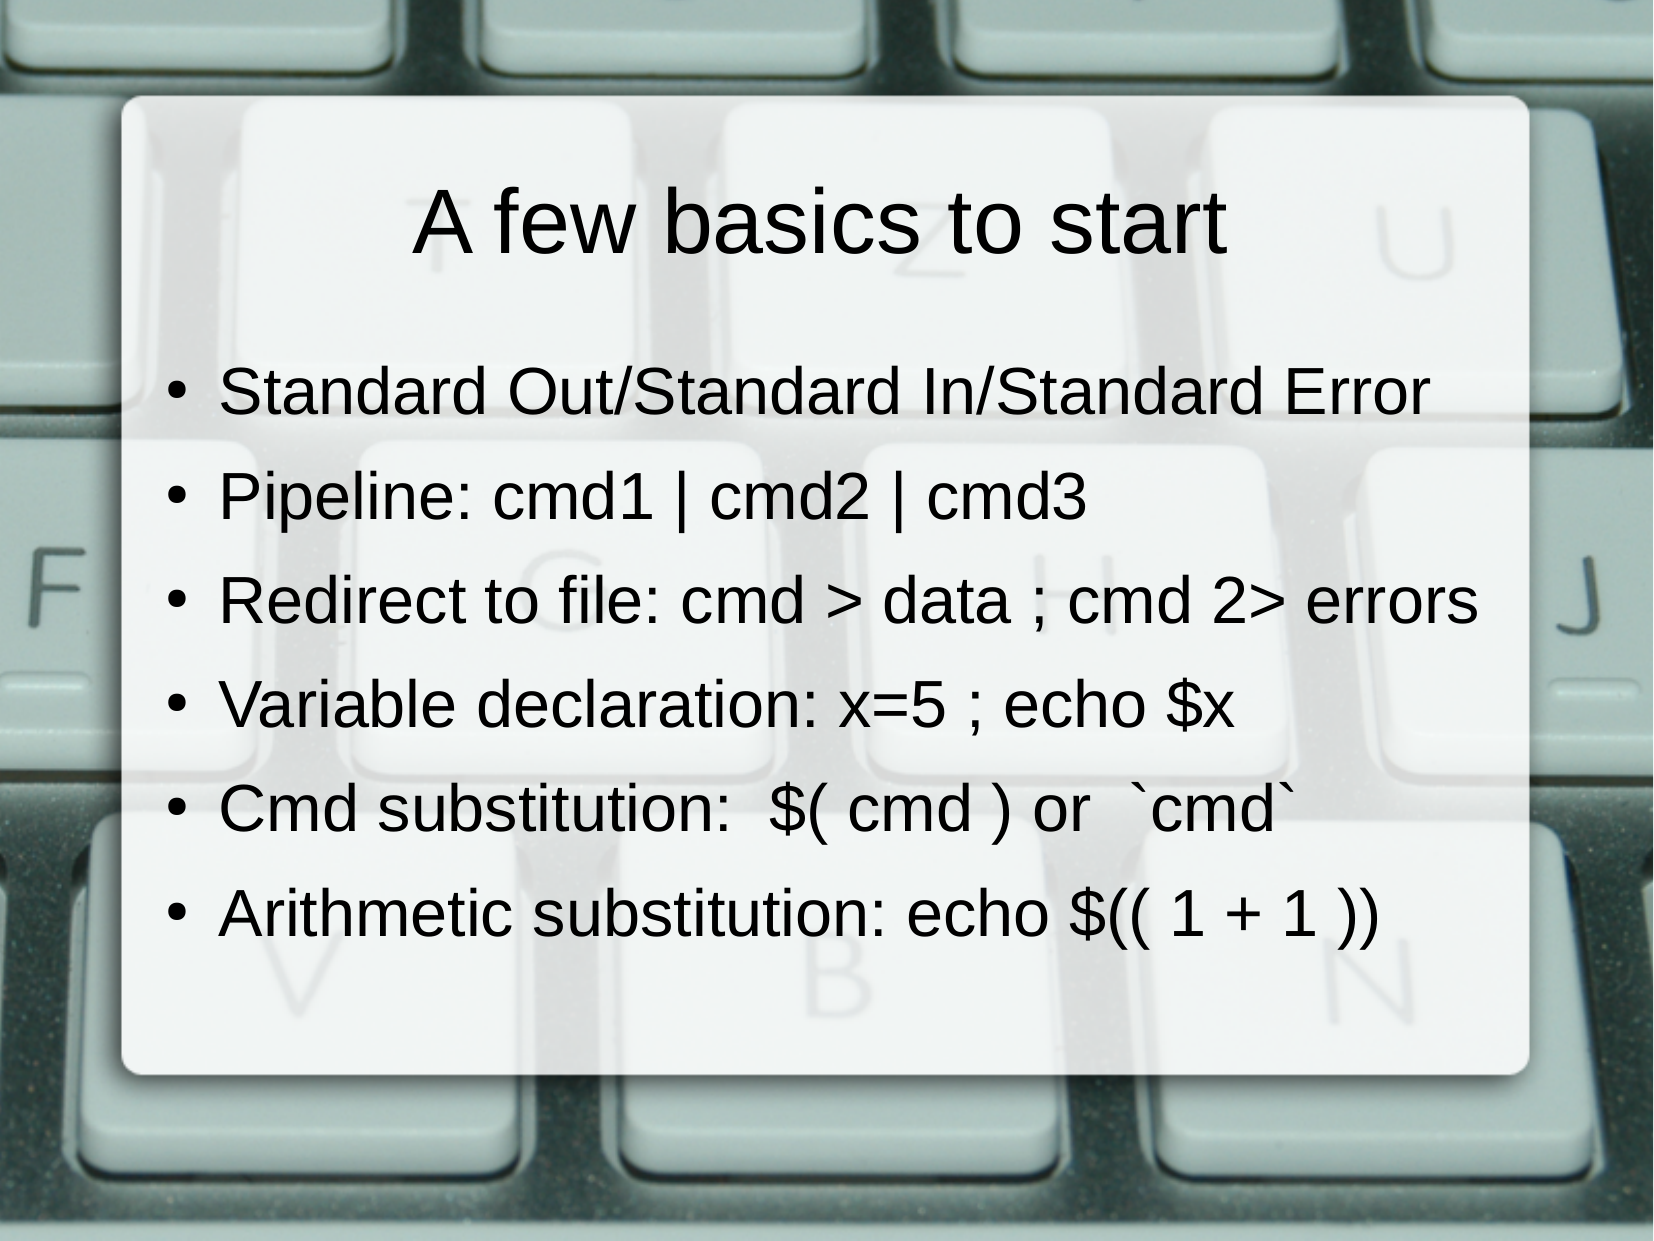

# A few basics to start
Standard Out/Standard In/Standard Error
Pipeline: cmd1 | cmd2 | cmd3
Redirect to file: cmd > data ; cmd 2> errors
Variable declaration: x=5 ; echo $x
Cmd substitution: $( cmd ) or `cmd`
Arithmetic substitution: echo $(( 1 + 1 ))